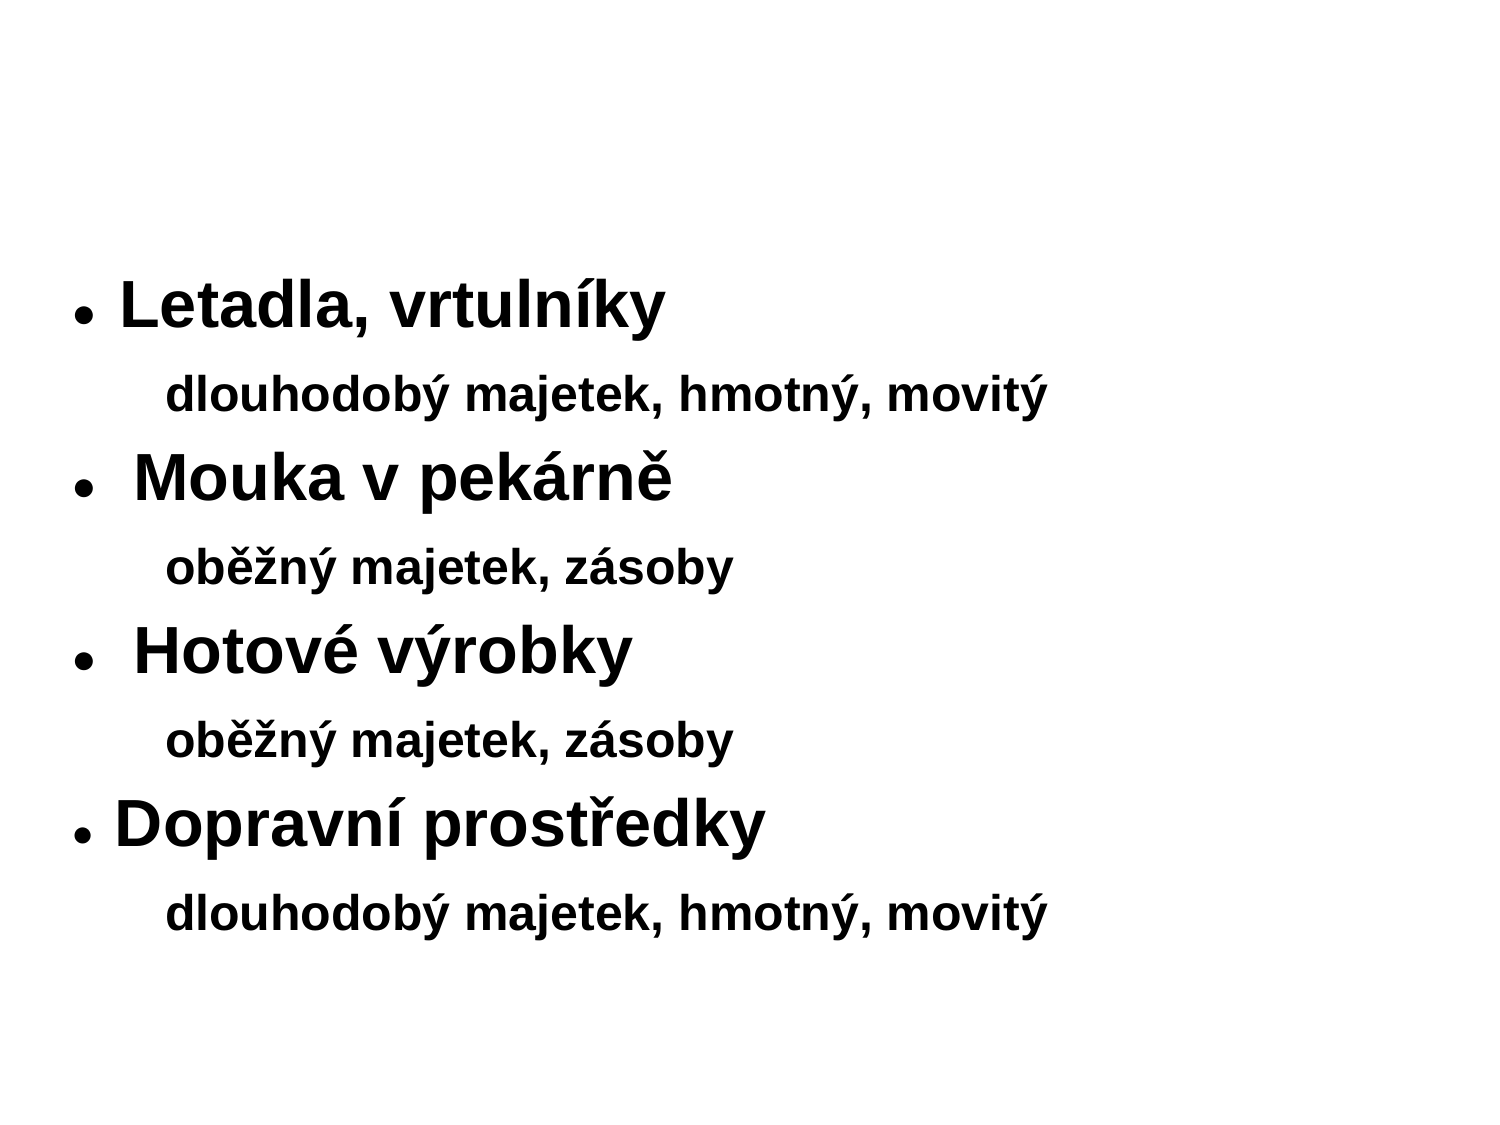

# ● Letadla, vrtulníky
	 	dlouhodobý majetek, hmotný, movitý
	● Mouka v pekárně
	 	oběžný majetek, zásoby
	● Hotové výrobky
	 	oběžný majetek, zásoby
	● Dopravní prostředky
	 	dlouhodobý majetek, hmotný, movitý